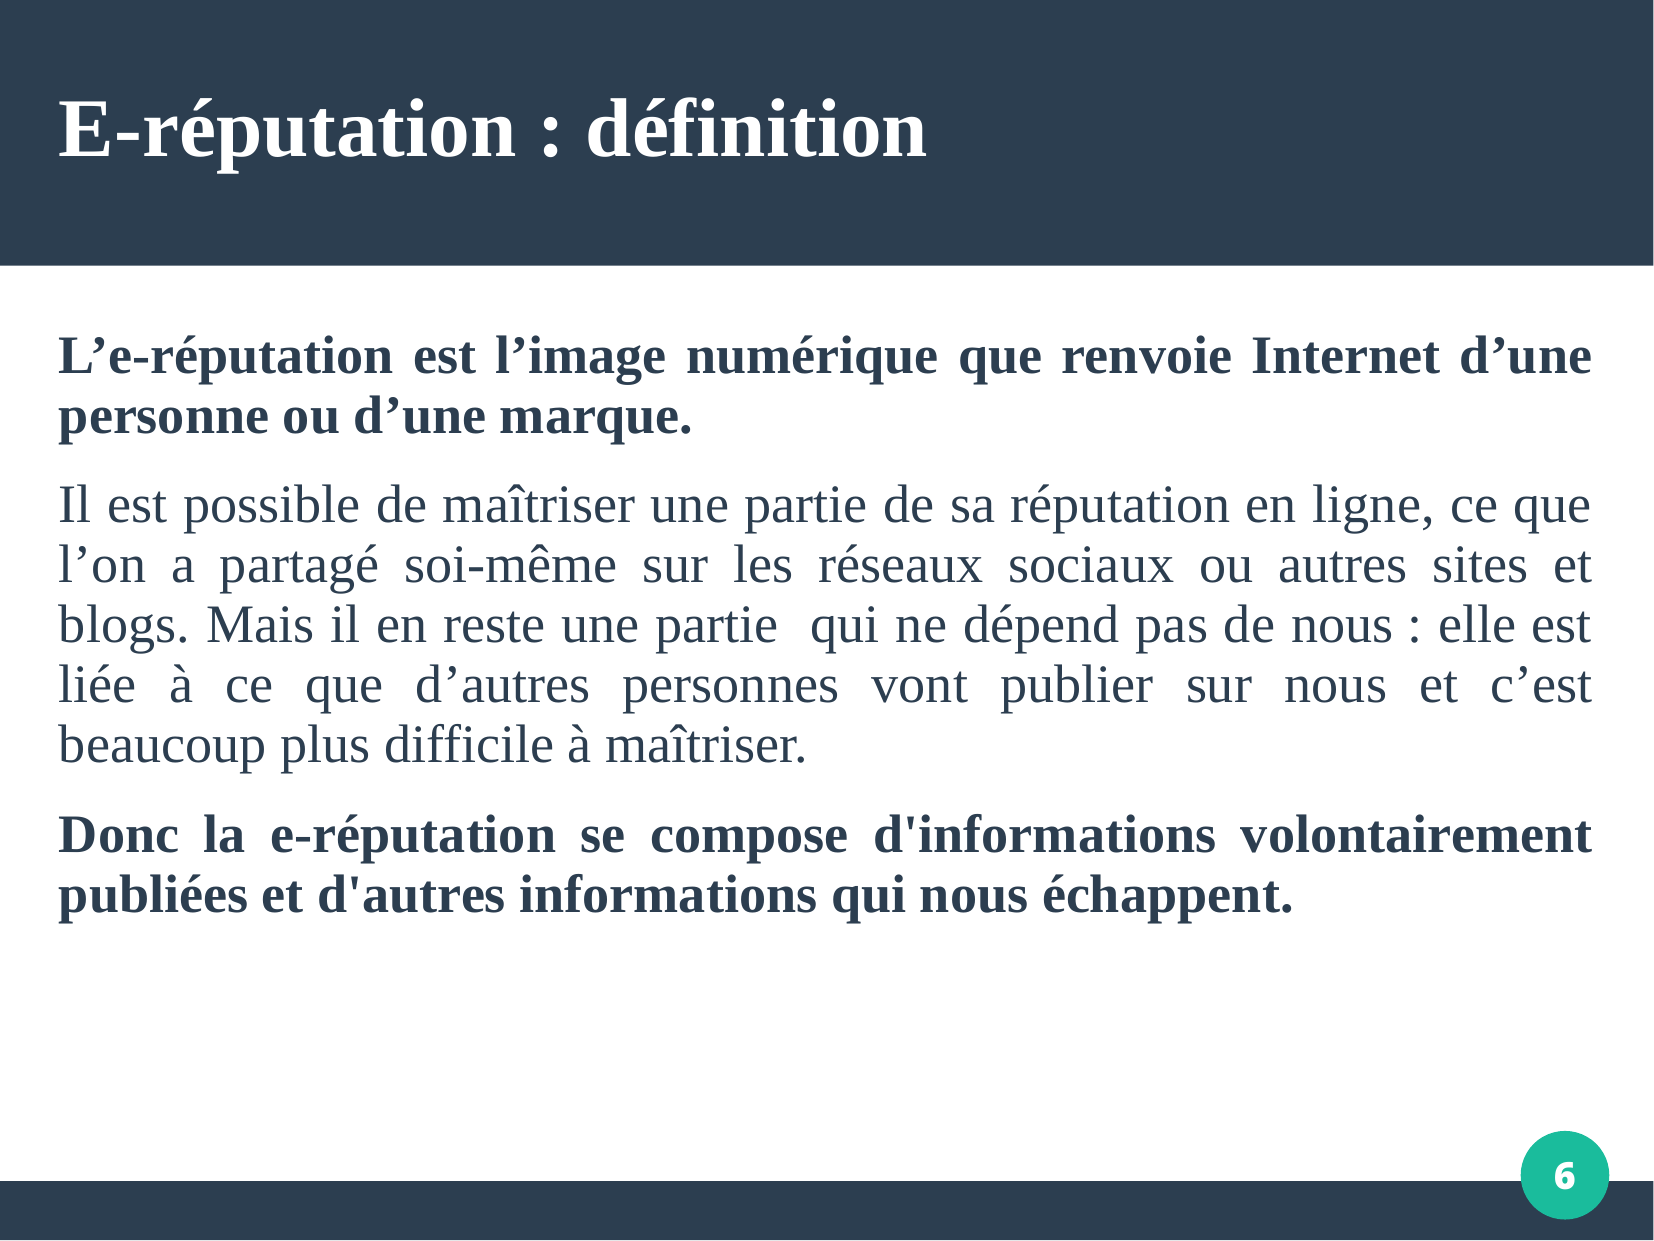

# E-réputation : définition
L’e-réputation est l’image numérique que renvoie Internet d’une personne ou d’une marque.
Il est possible de maîtriser une partie de sa réputation en ligne, ce que l’on a partagé soi-même sur les réseaux sociaux ou autres sites et blogs. Mais il en reste une partie qui ne dépend pas de nous : elle est liée à ce que d’autres personnes vont publier sur nous et c’est beaucoup plus difficile à maîtriser.
Donc la e-réputation se compose d'informations volontairement publiées et d'autres informations qui nous échappent.
6